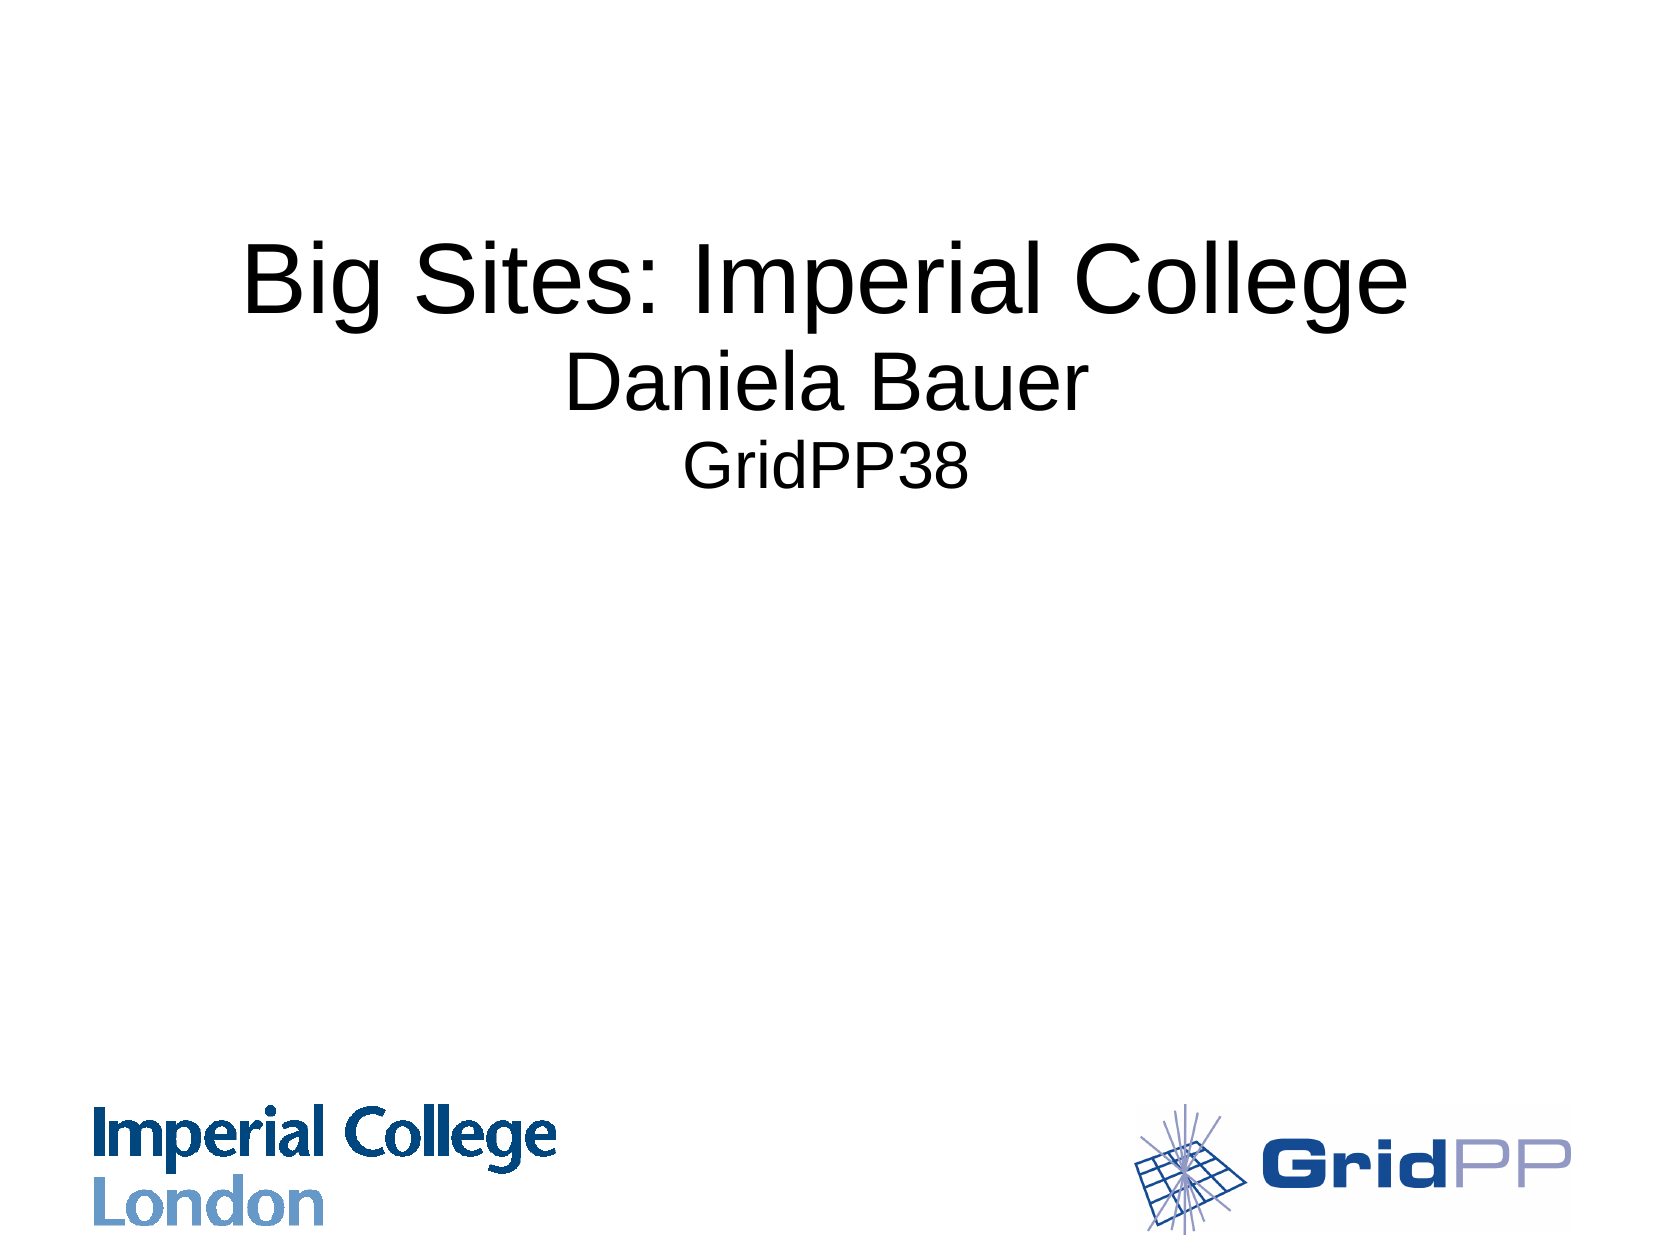

# Big Sites: Imperial College
Daniela Bauer
GridPP38